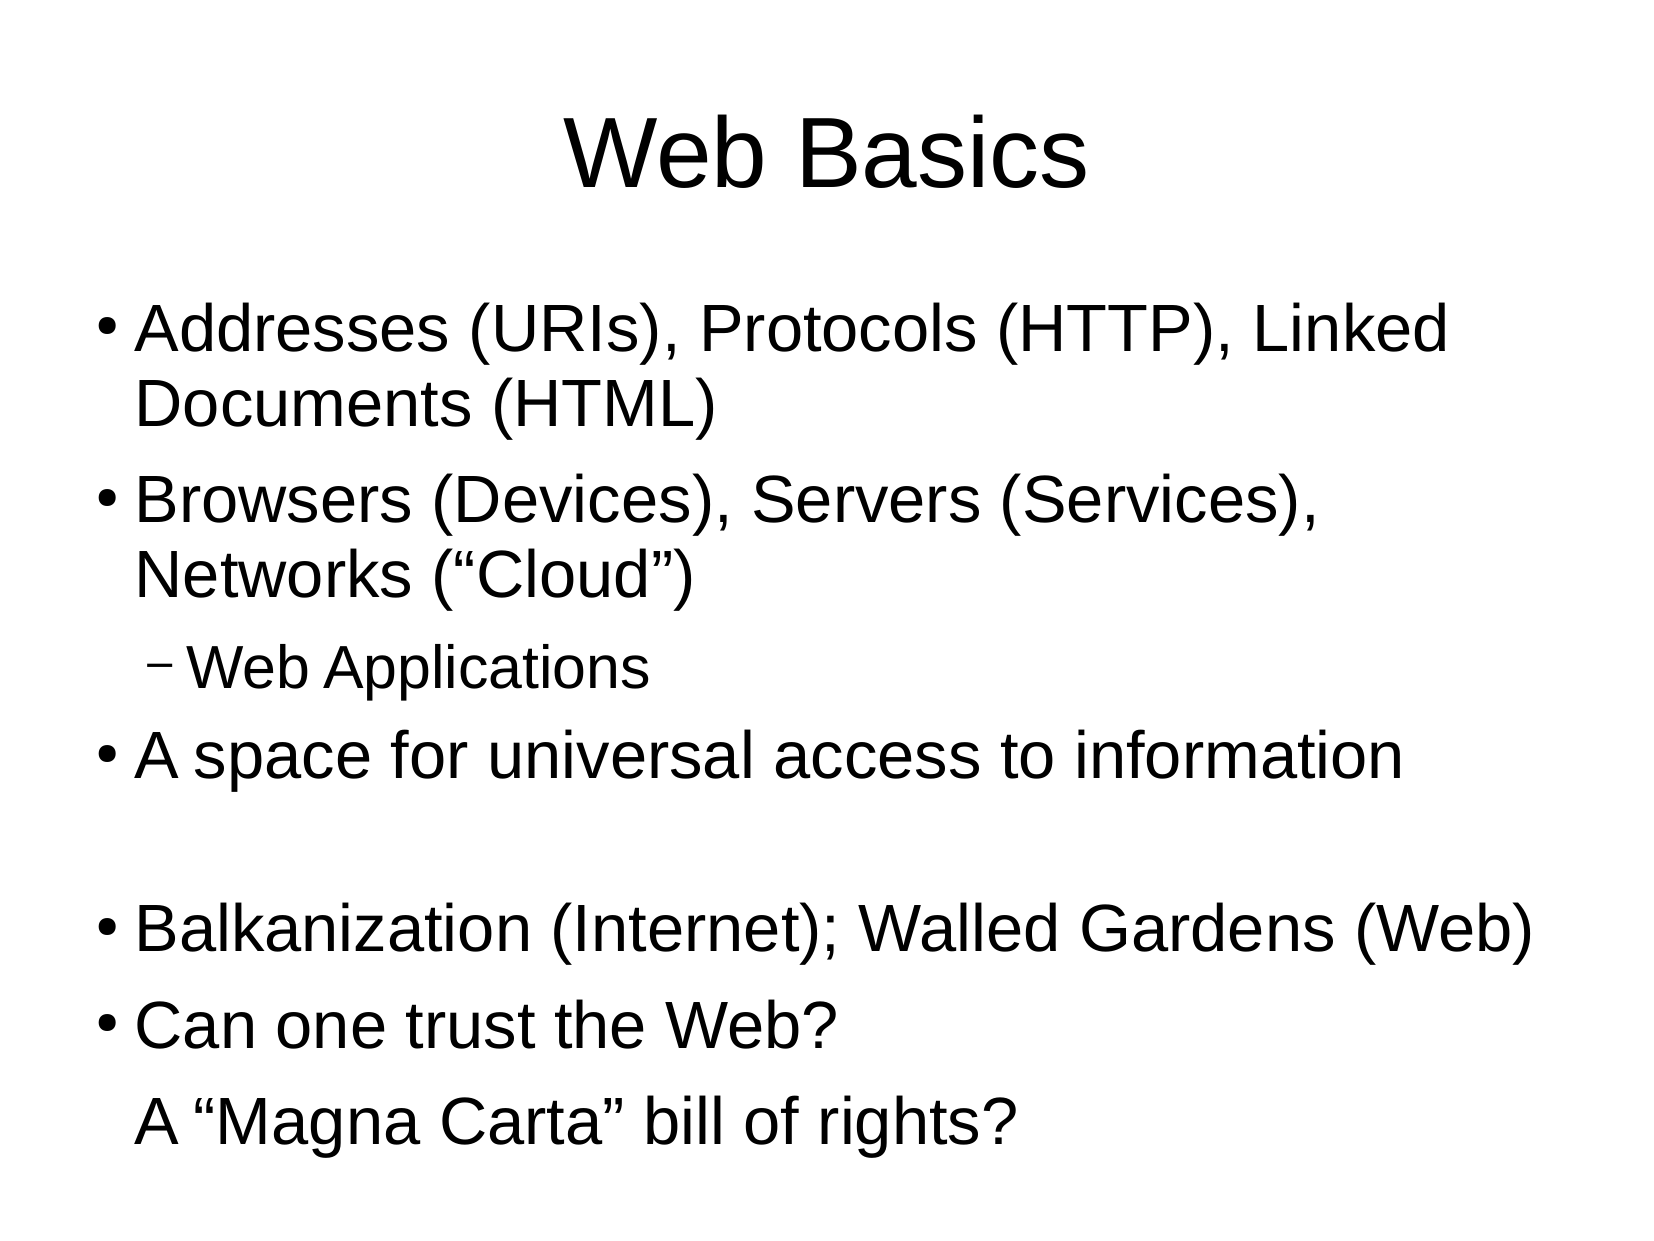

# Web Basics
Addresses (URIs), Protocols (HTTP), Linked Documents (HTML)
Browsers (Devices), Servers (Services), Networks (“Cloud”)
Web Applications
A space for universal access to information
Balkanization (Internet); Walled Gardens (Web)
Can one trust the Web?
A “Magna Carta” bill of rights?